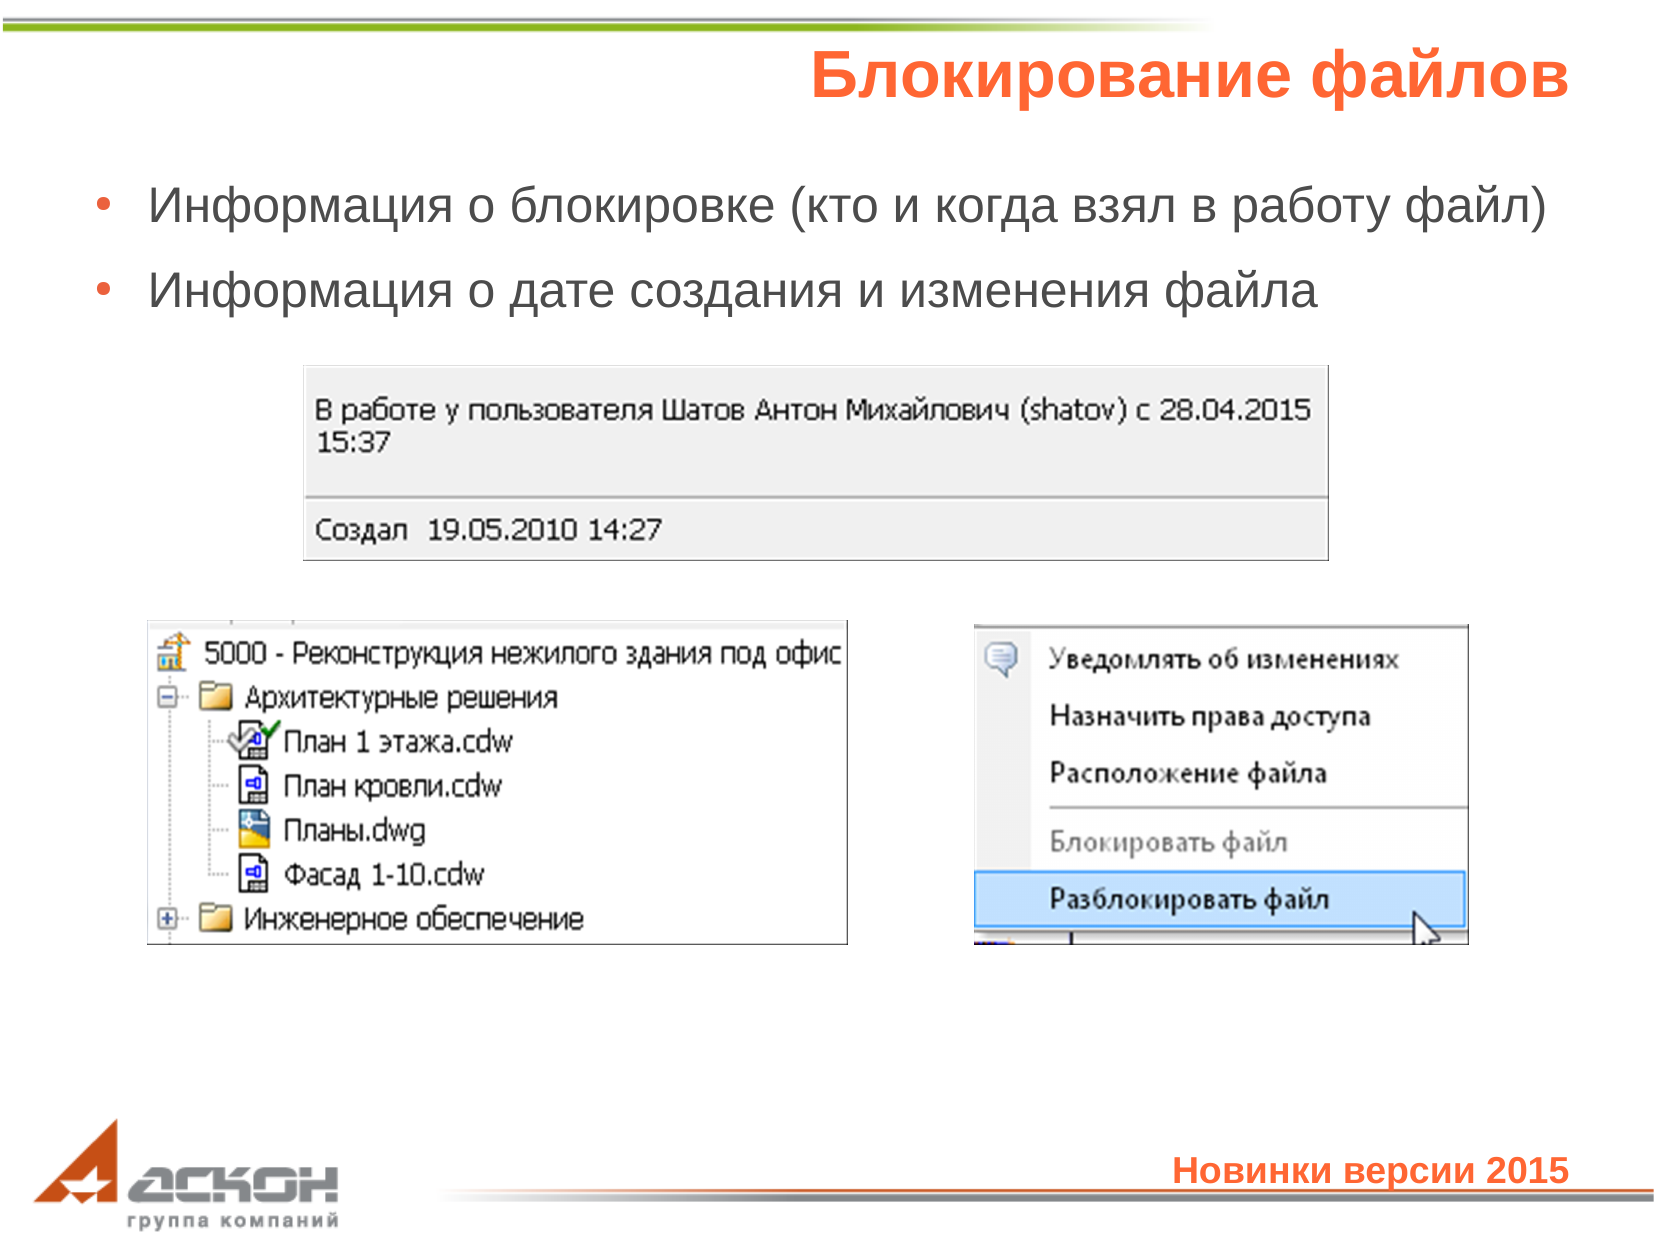

# Блокирование файлов
Информация о блокировке (кто и когда взял в работу файл)
Информация о дате создания и изменения файла